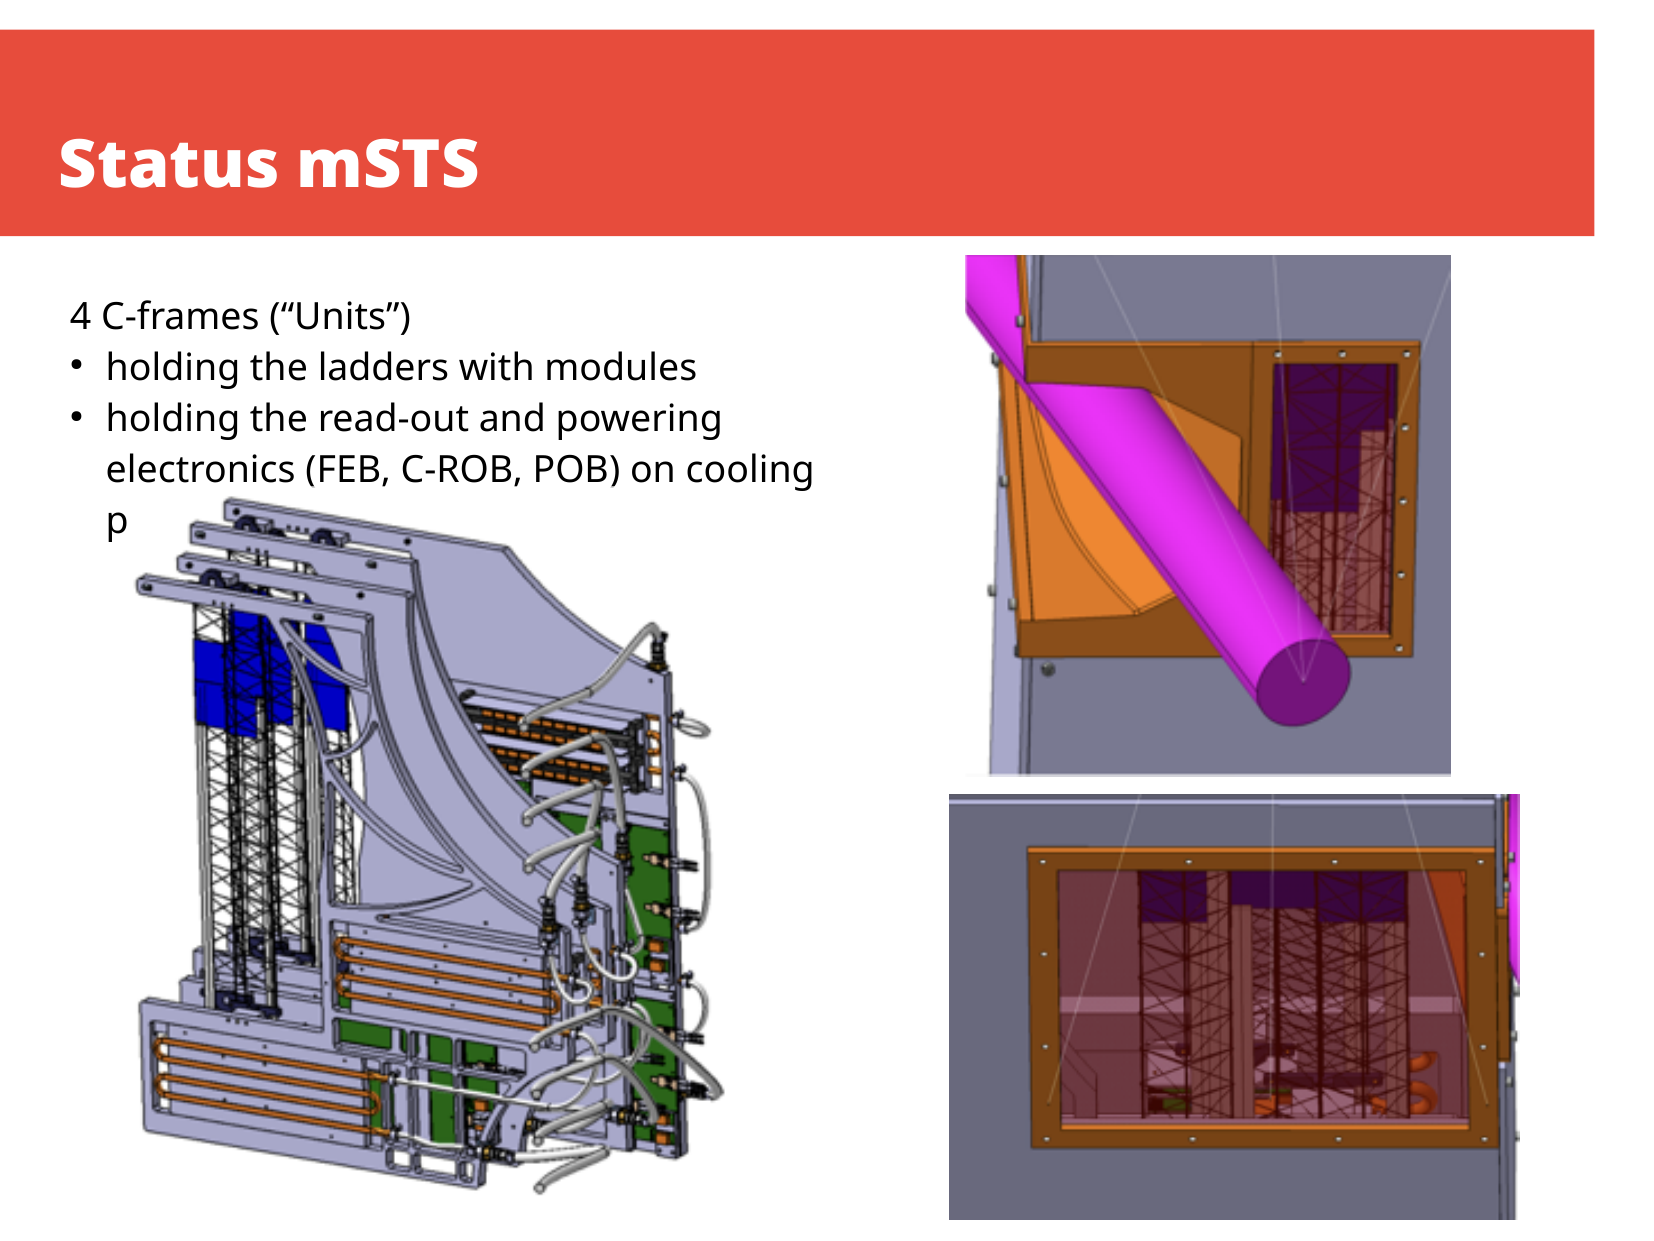

# Status mSTS
4 C-frames (“Units”)
holding the ladders with modules
holding the read-out and powering
electronics  (FEB, C-ROB, POB) on cooling plates